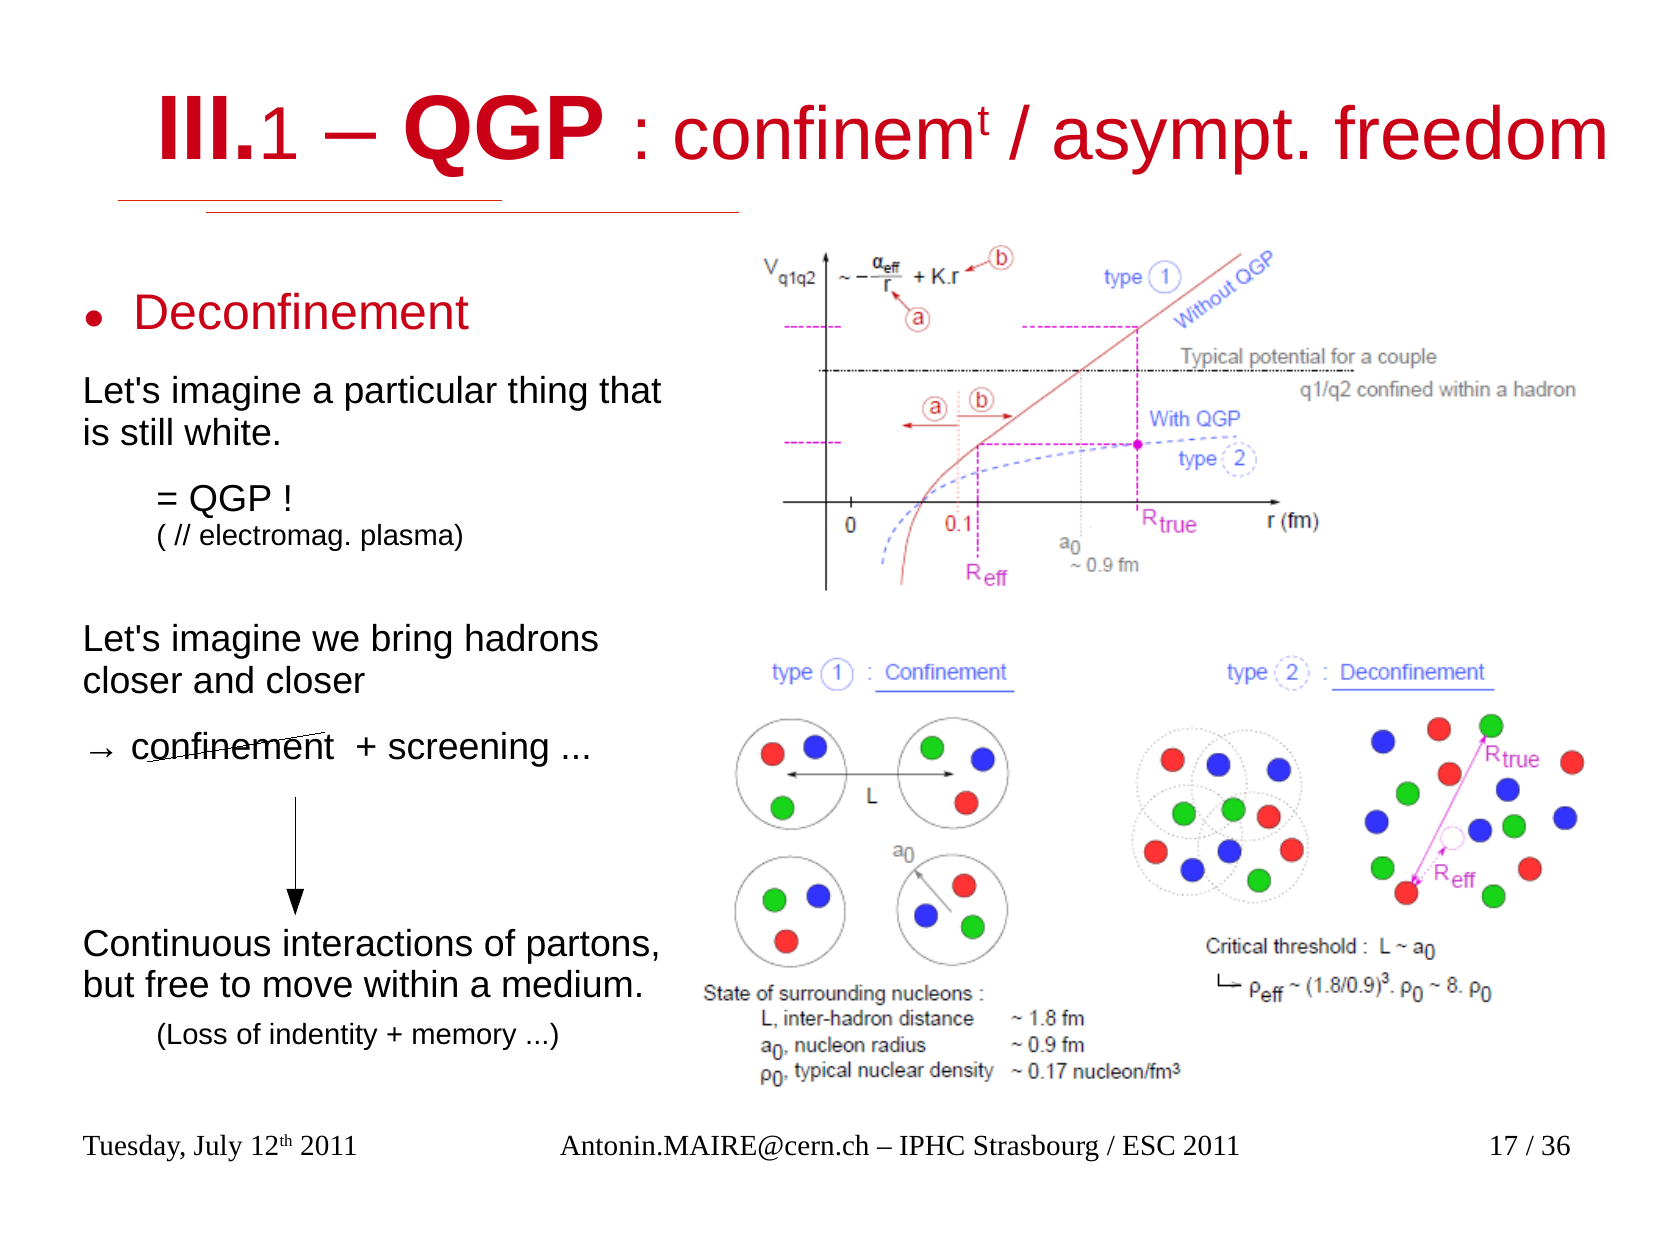

# III.1 – QGP : confinemt / asympt. freedom
● Deconfinement
Let's imagine a particular thing that is still white.
 	= QGP !
 	( // electromag. plasma)
Let's imagine we bring hadrons
closer and closer
→ confinement + screening ...
Continuous interactions of partons, but free to move within a medium.
 	(Loss of indentity + memory ...)
Mon, March 31st, 2008
Antonin Maire - IPHC Strasbourg / AliceWeek Apr. 08
17